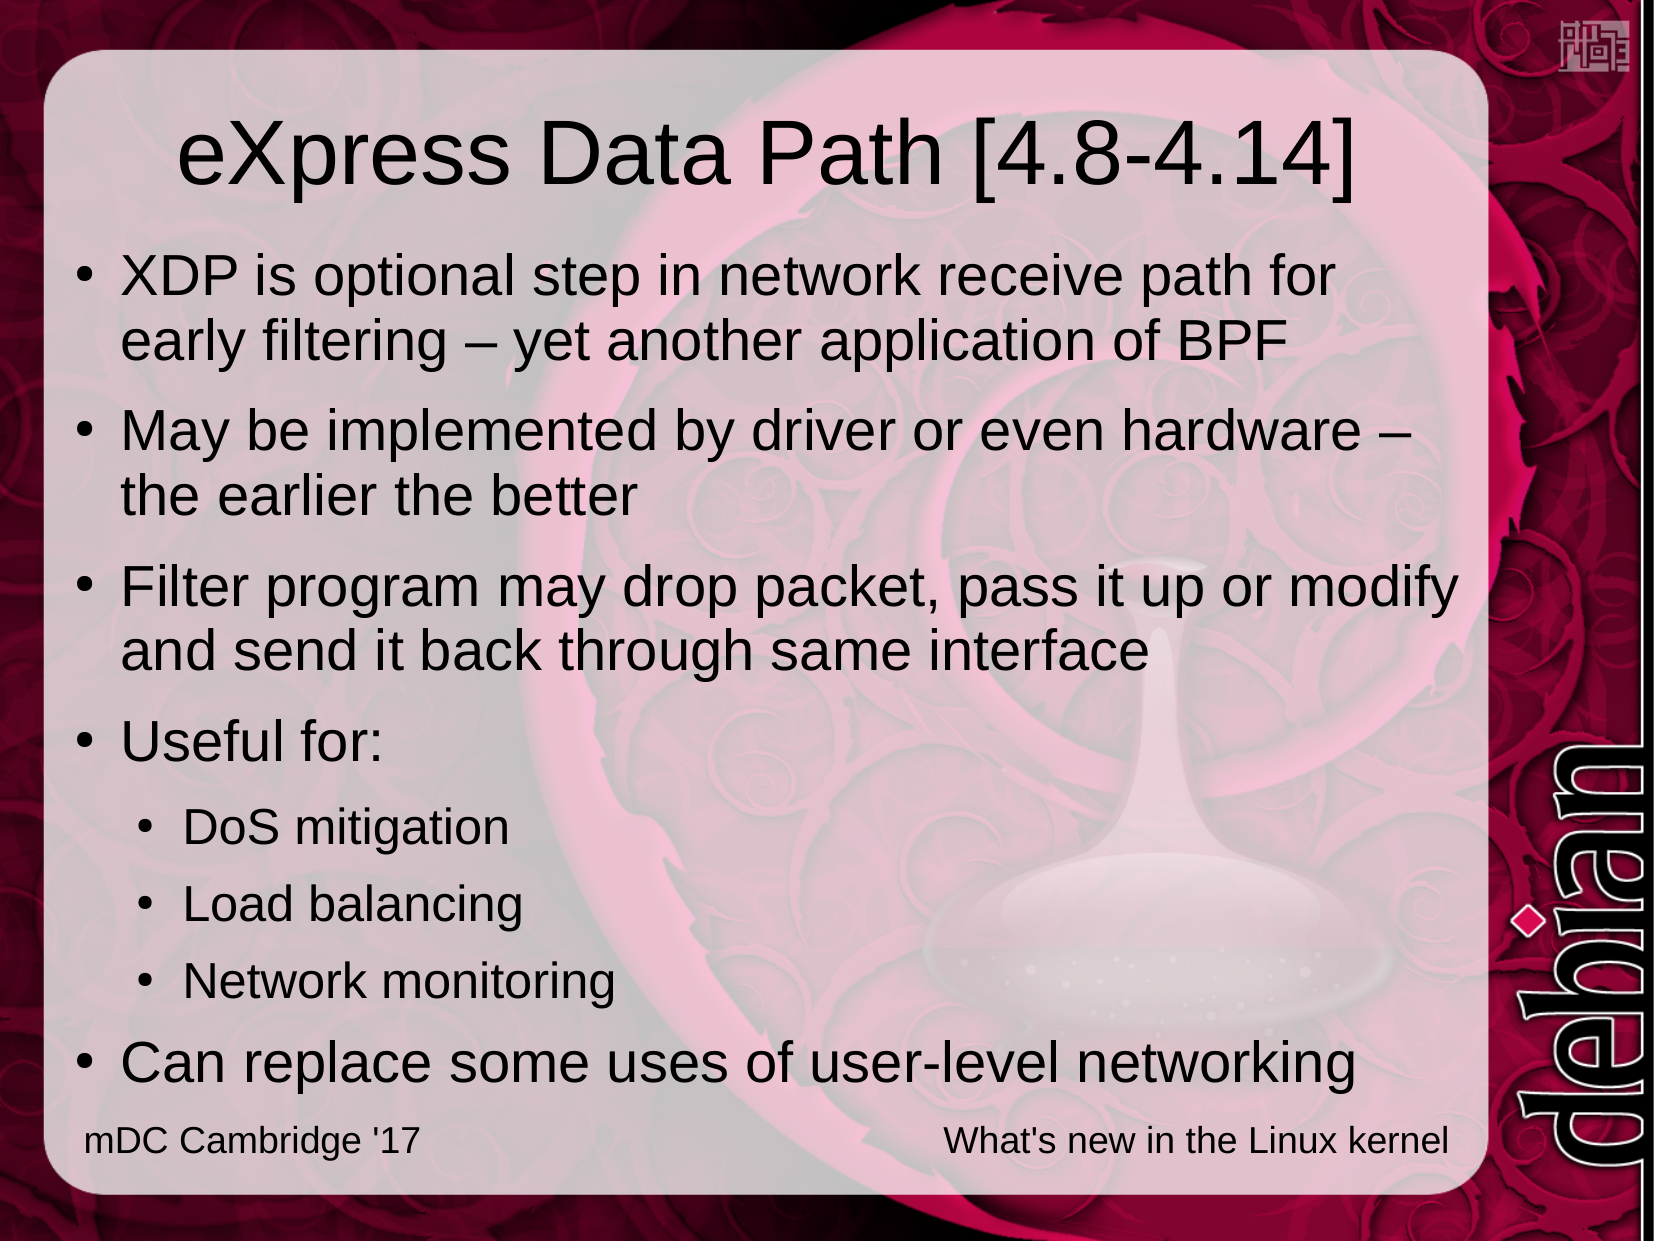

# eXpress Data Path [4.8-4.14]
XDP is optional step in network receive path for early filtering – yet another application of BPF
May be implemented by driver or even hardware – the earlier the better
Filter program may drop packet, pass it up or modify and send it back through same interface
Useful for:
DoS mitigation
Load balancing
Network monitoring
Can replace some uses of user-level networking